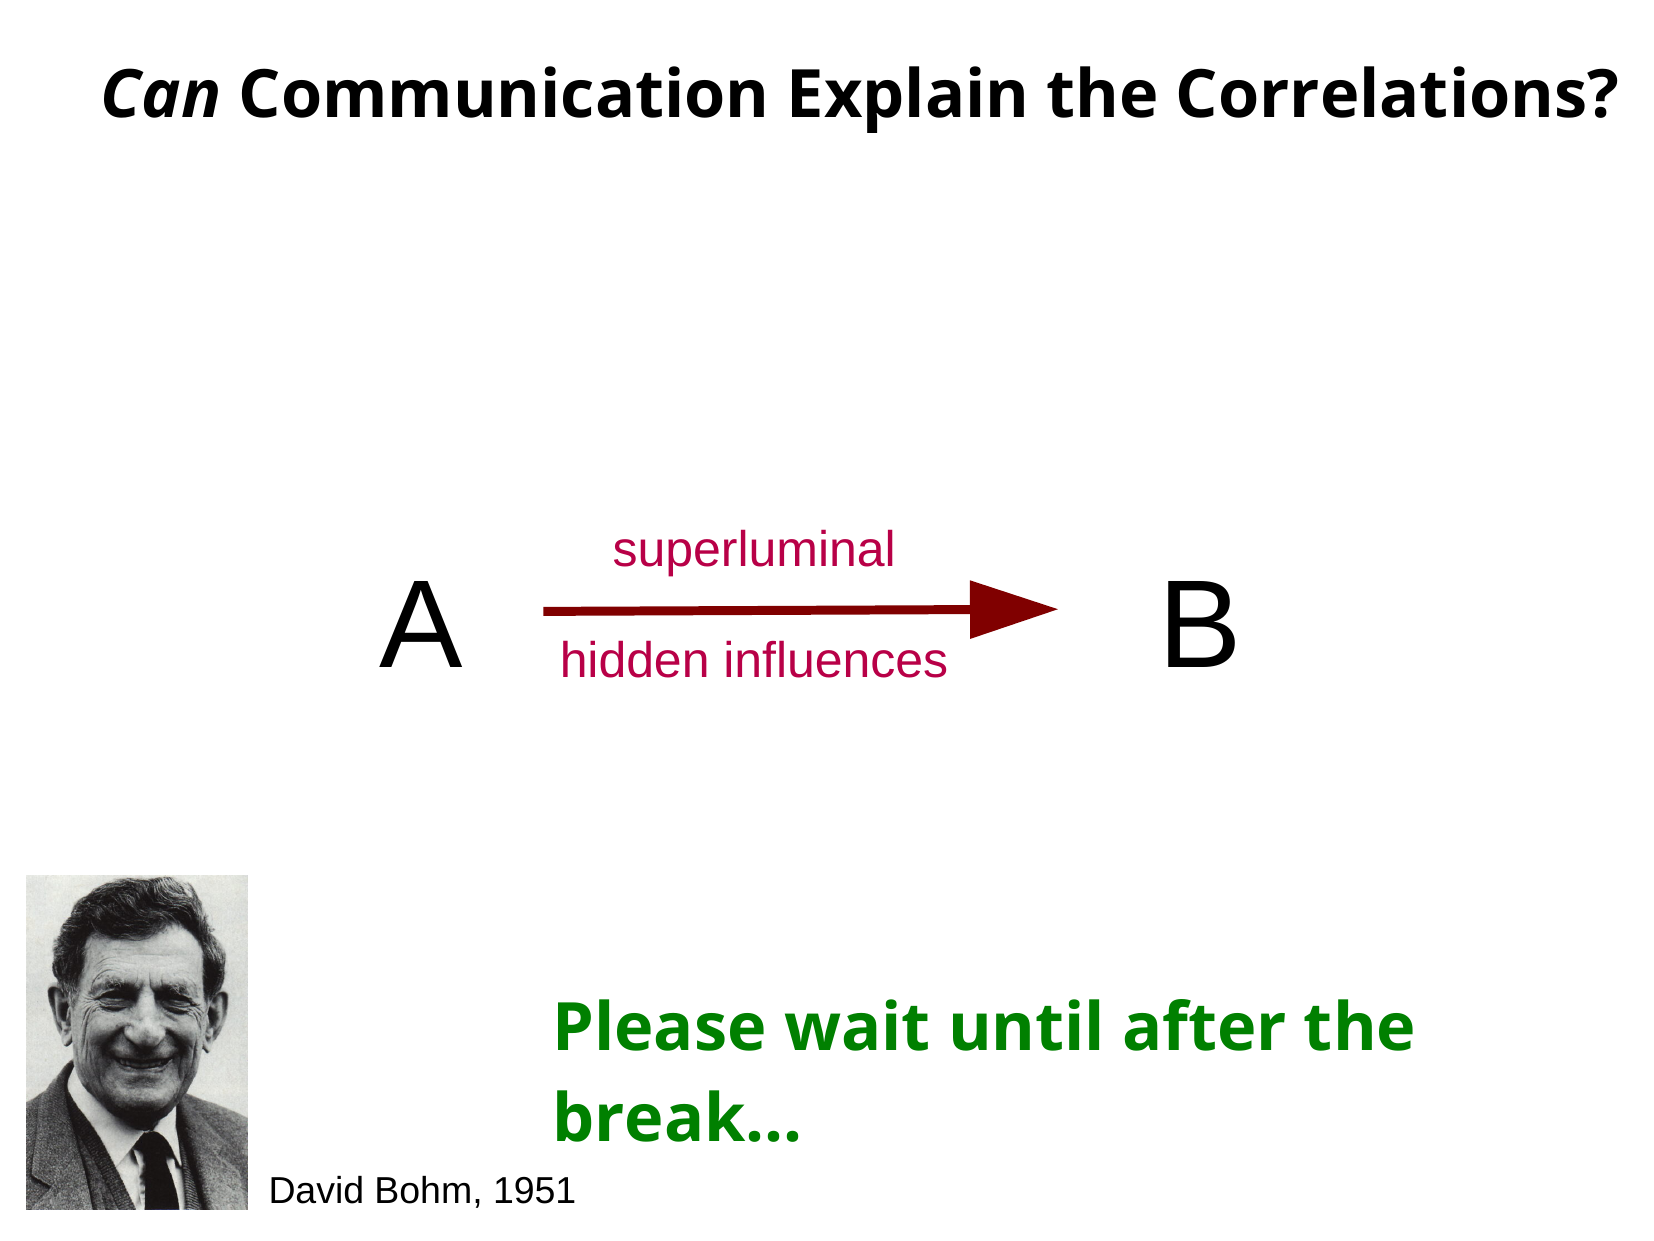

Can Communication Explain the Correlations?
superluminal
hidden influences
A
B
Please wait until after the break...
David Bohm, 1951